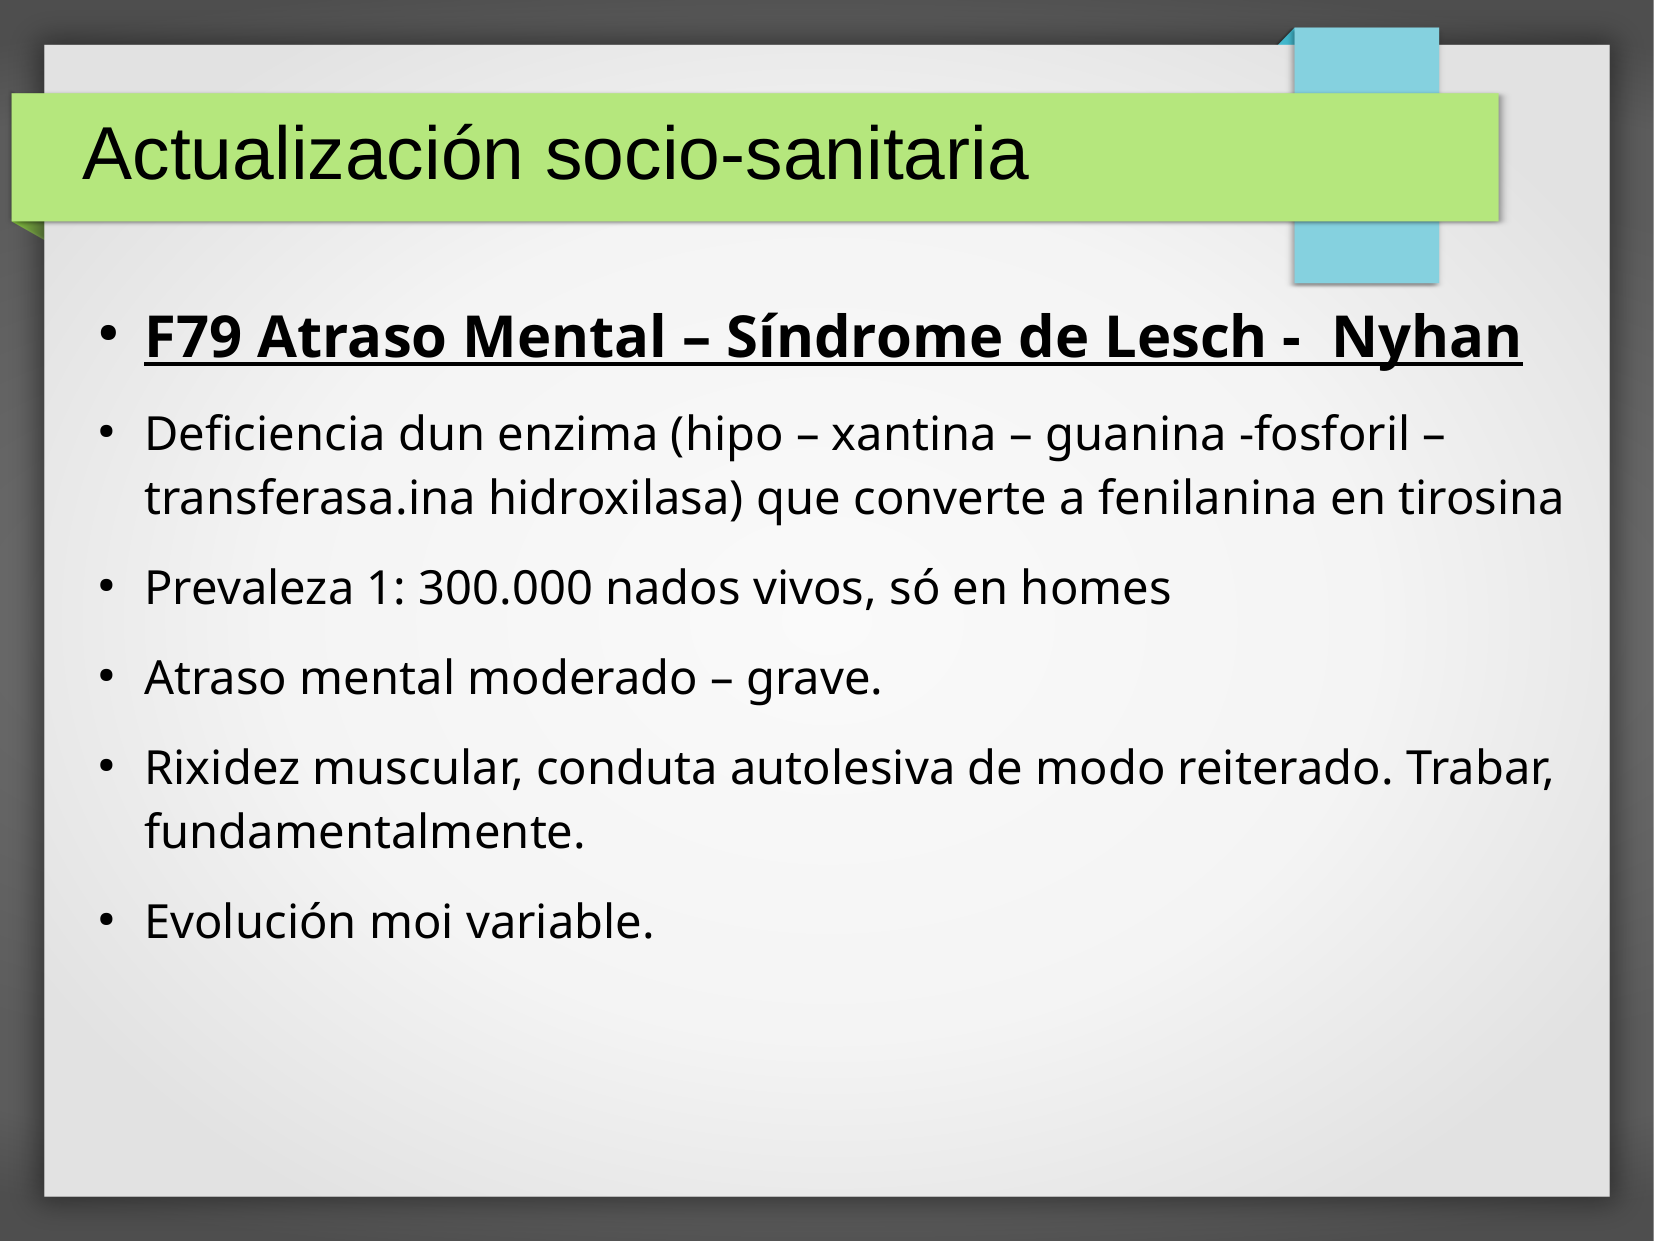

# Actualización socio-sanitaria
F79 Atraso Mental – Síndrome de Lesch - Nyhan
Deficiencia dun enzima (hipo – xantina – guanina -fosforil – transferasa.ina hidroxilasa) que converte a fenilanina en tirosina
Prevaleza 1: 300.000 nados vivos, só en homes
Atraso mental moderado – grave.
Rixidez muscular, conduta autolesiva de modo reiterado. Trabar, fundamentalmente.
Evolución moi variable.